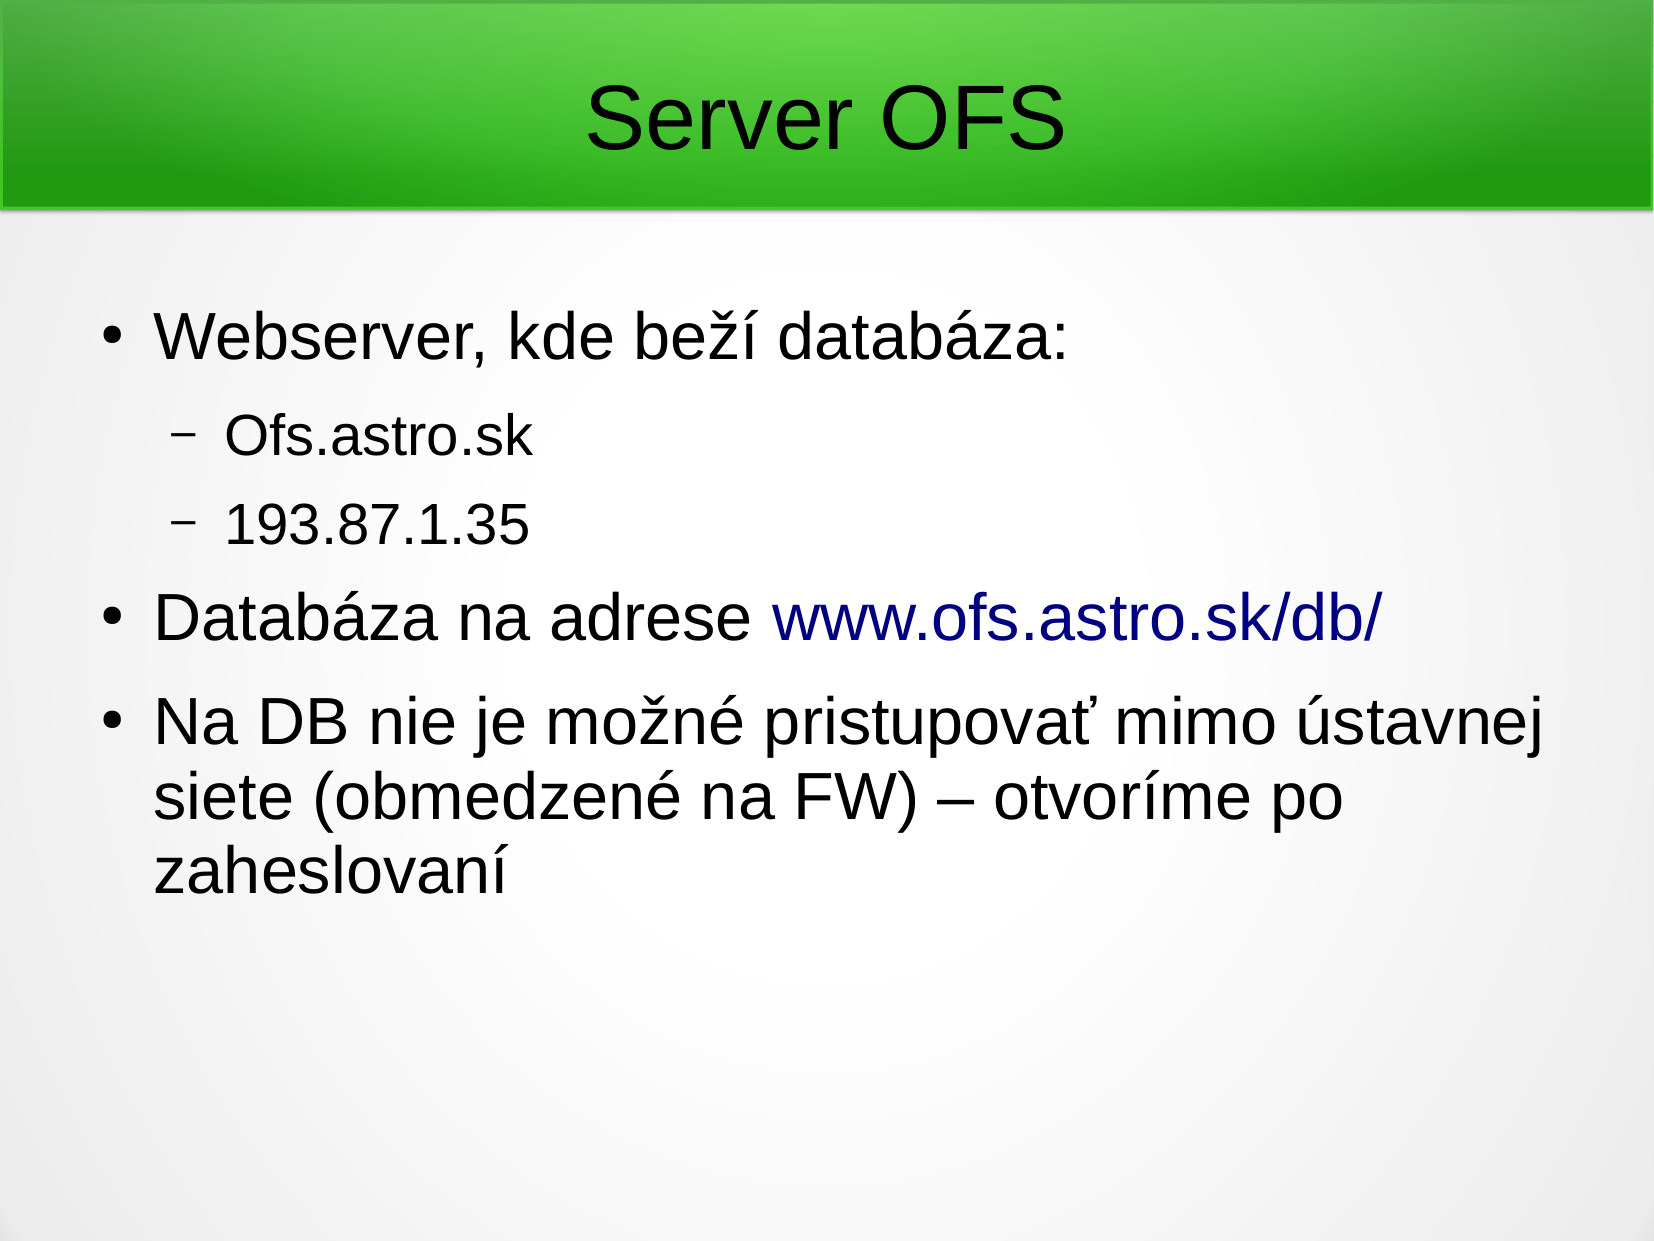

# Server OFS
Webserver, kde beží databáza:
Ofs.astro.sk
193.87.1.35
Databáza na adrese www.ofs.astro.sk/db/
Na DB nie je možné pristupovať mimo ústavnej siete (obmedzené na FW) – otvoríme po zaheslovaní